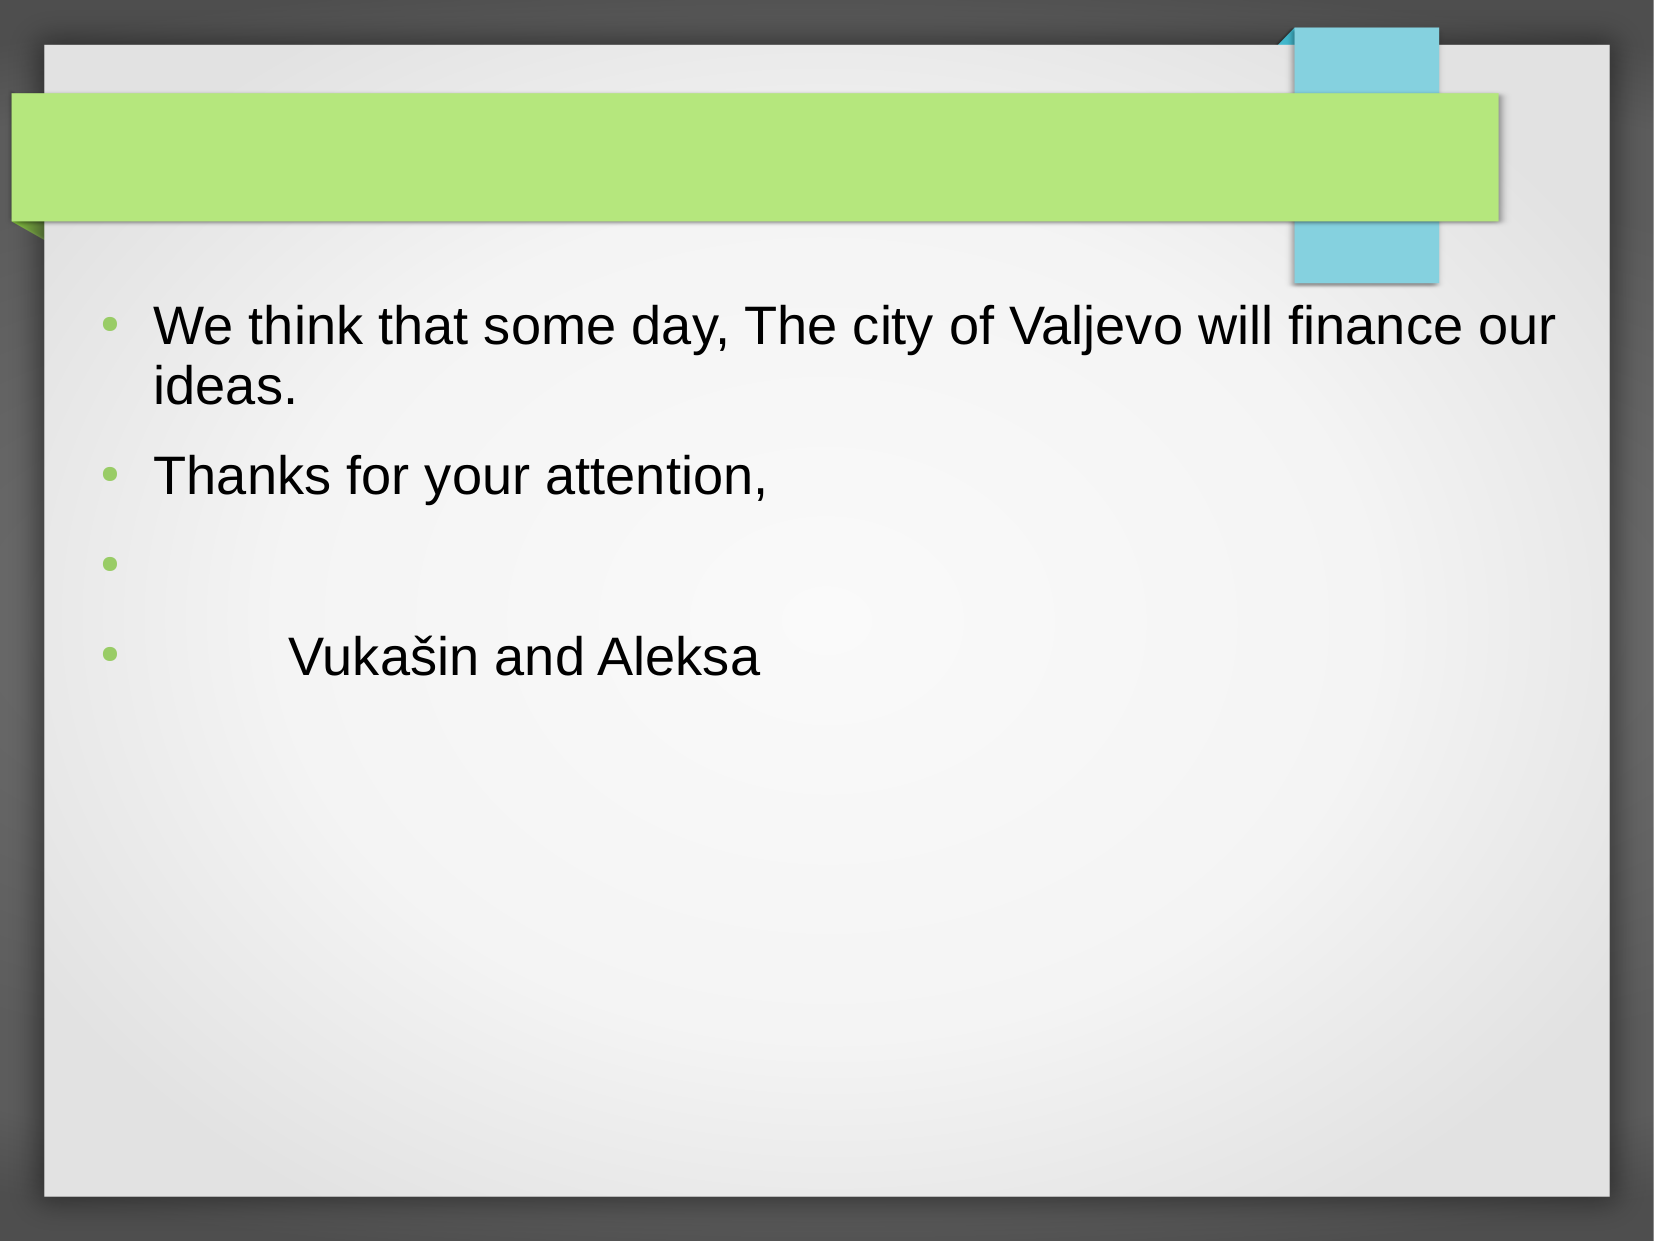

#
We think that some day, The city of Valjevo will finance our ideas.
Thanks for your attention,
 Vukašin and Aleksa